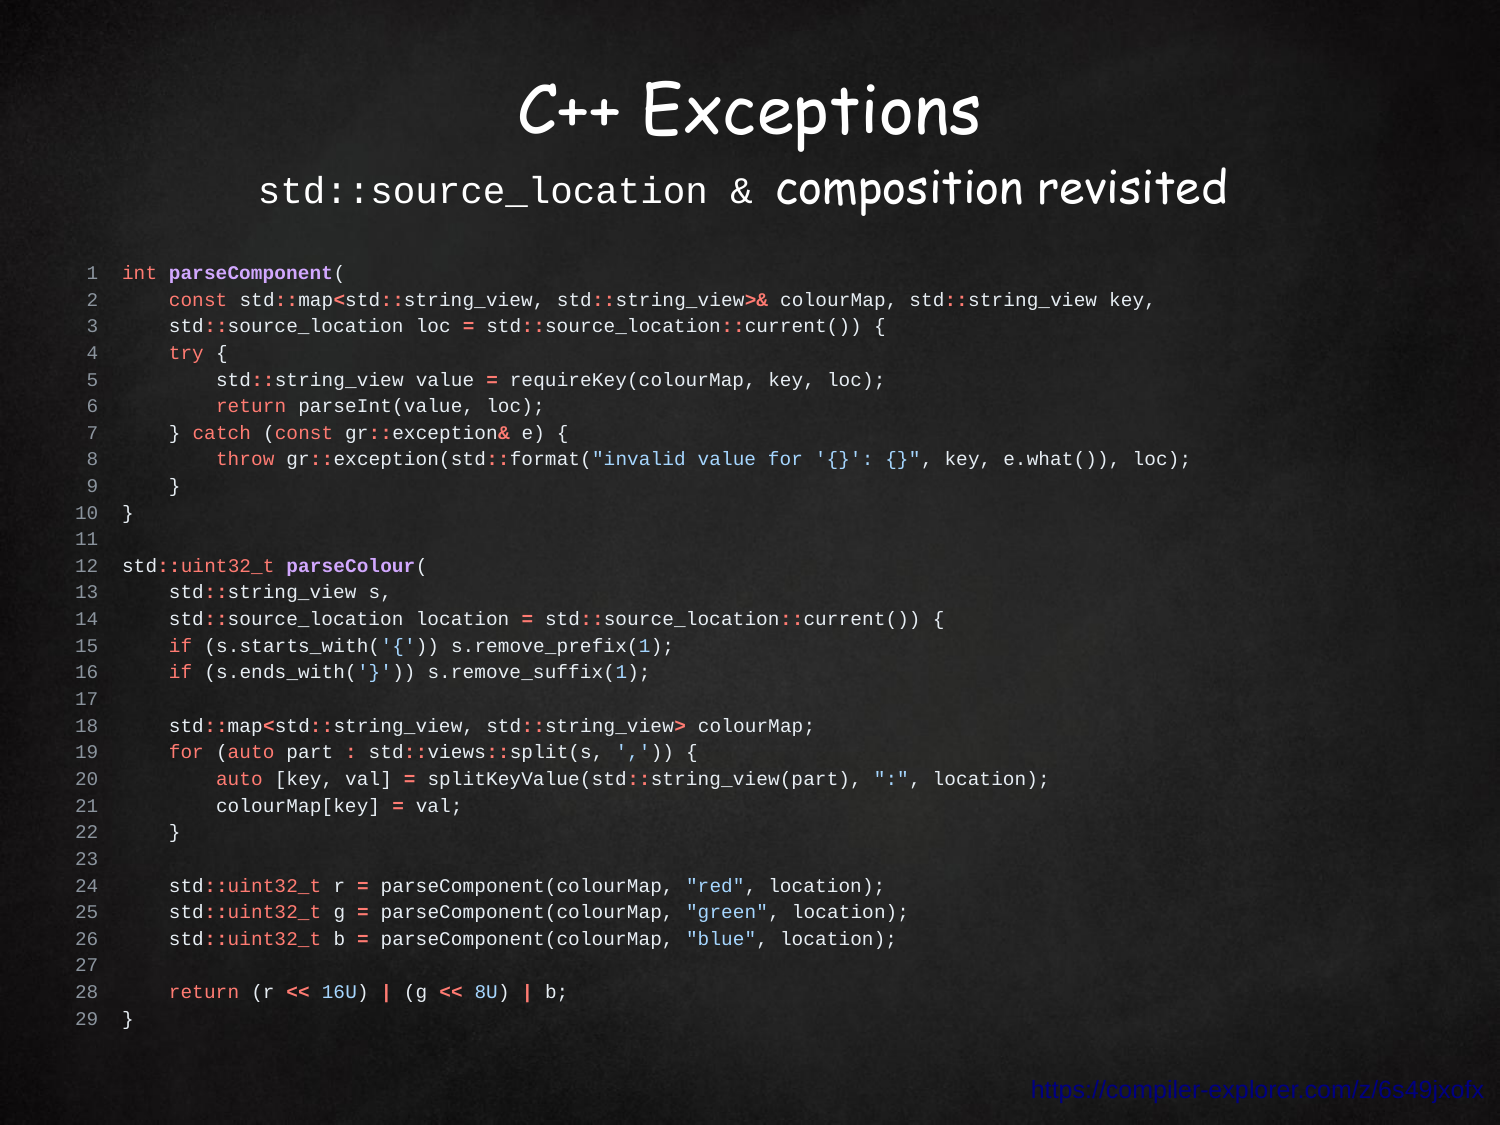

# C++ Exceptions std::source_location & composition revisited
 1 int parseComponent(
 2 const std::map<std::string_view, std::string_view>& colourMap, std::string_view key,
 3 std::source_location loc = std::source_location::current()) {
 4 try {
 5 std::string_view value = requireKey(colourMap, key, loc);
 6 return parseInt(value, loc);
 7 } catch (const gr::exception& e) {
 8 throw gr::exception(std::format("invalid value for '{}': {}", key, e.what()), loc);
 9 }
10 }
11
12 std::uint32_t parseColour(
13 std::string_view s,
14 std::source_location location = std::source_location::current()) {
15 if (s.starts_with('{')) s.remove_prefix(1);
16 if (s.ends_with('}')) s.remove_suffix(1);
17
18 std::map<std::string_view, std::string_view> colourMap;
19 for (auto part : std::views::split(s, ',')) {
20 auto [key, val] = splitKeyValue(std::string_view(part), ":", location);
21 colourMap[key] = val;
22 }
23
24 std::uint32_t r = parseComponent(colourMap, "red", location);
25 std::uint32_t g = parseComponent(colourMap, "green", location);
26 std::uint32_t b = parseComponent(colourMap, "blue", location);
27
28 return (r << 16U) | (g << 8U) | b;
29 }
https://compiler-explorer.com/z/6s49jxofx